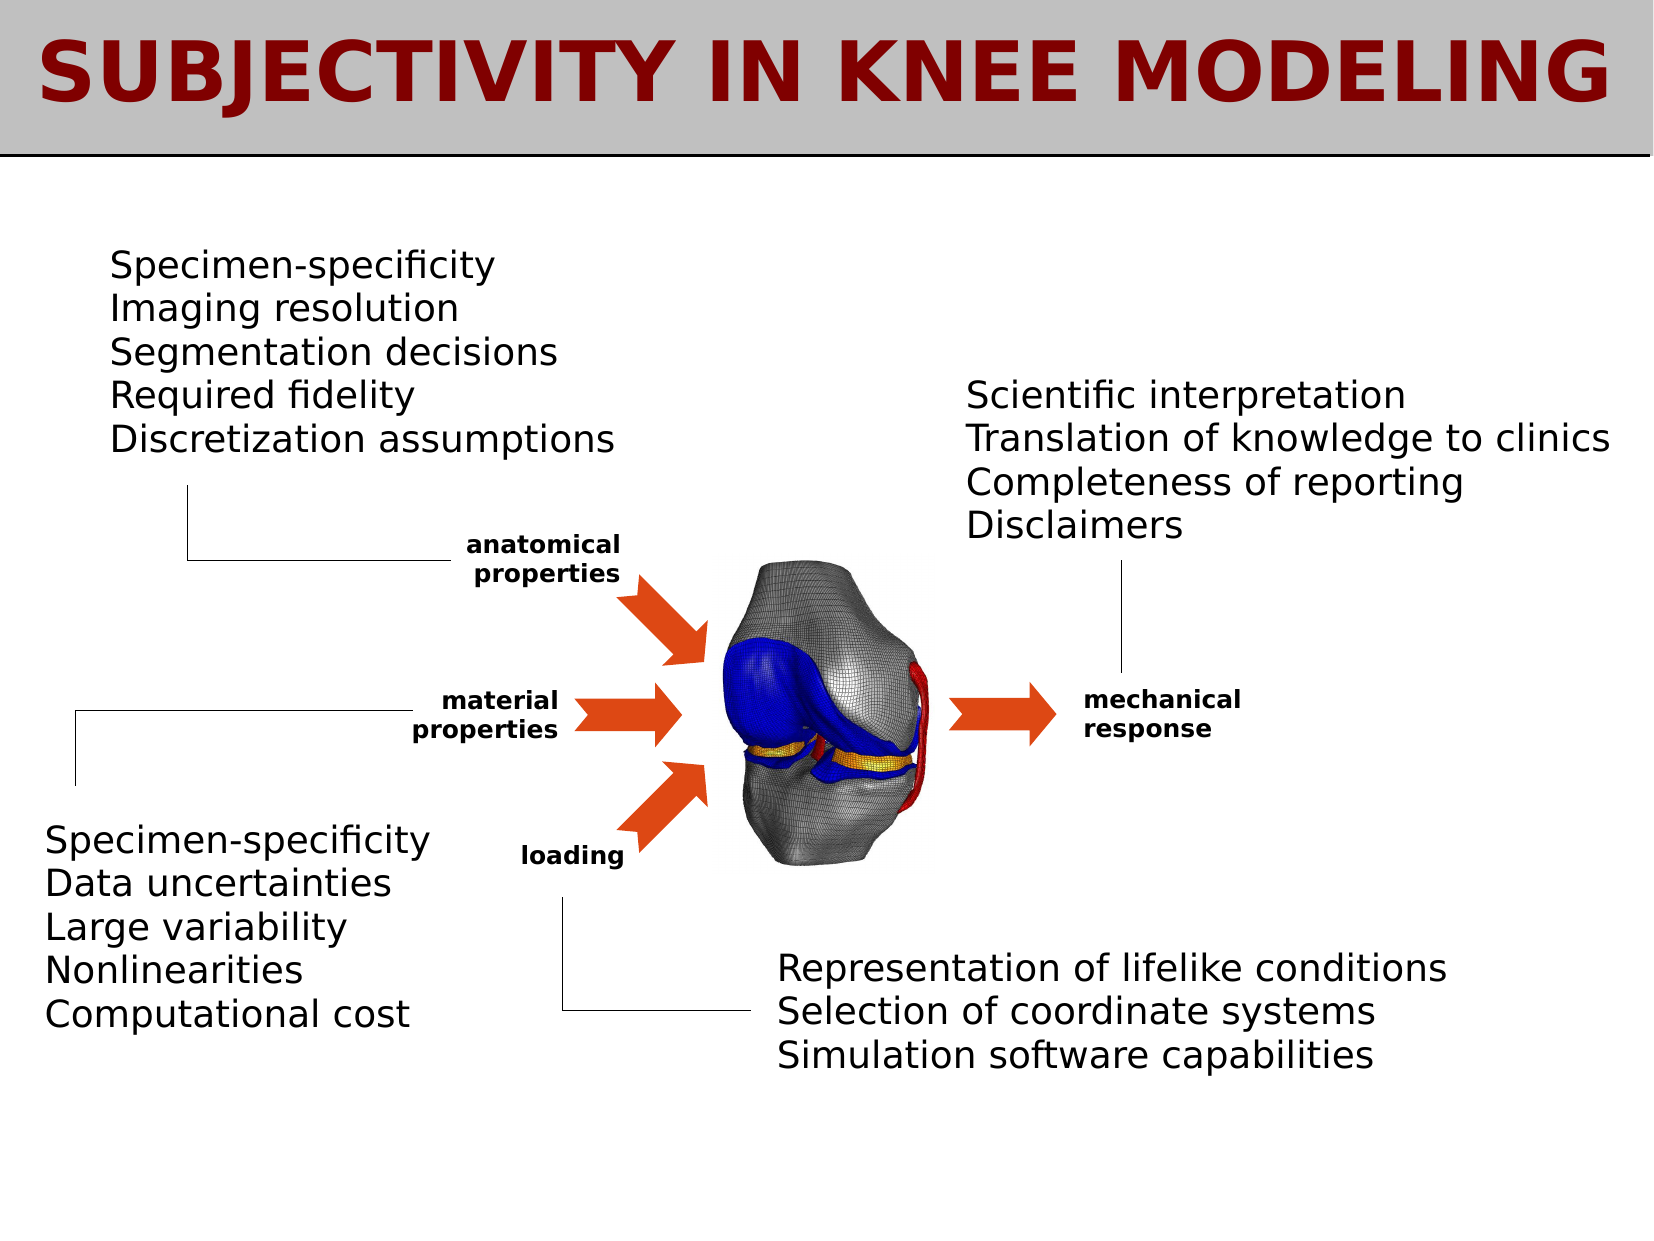

SUBJECTIVITY IN KNEE MODELING
Specimen-specificity
Imaging resolution
Segmentation decisions
Required fidelity
Discretization assumptions
Scientific interpretation
Translation of knowledge to clinics
Completeness of reporting
Disclaimers
anatomical
properties
mechanical
response
material
properties
loading
Specimen-specificity
Data uncertainties
Large variability
Nonlinearities
Computational cost
Representation of lifelike conditions
Selection of coordinate systems
Simulation software capabilities